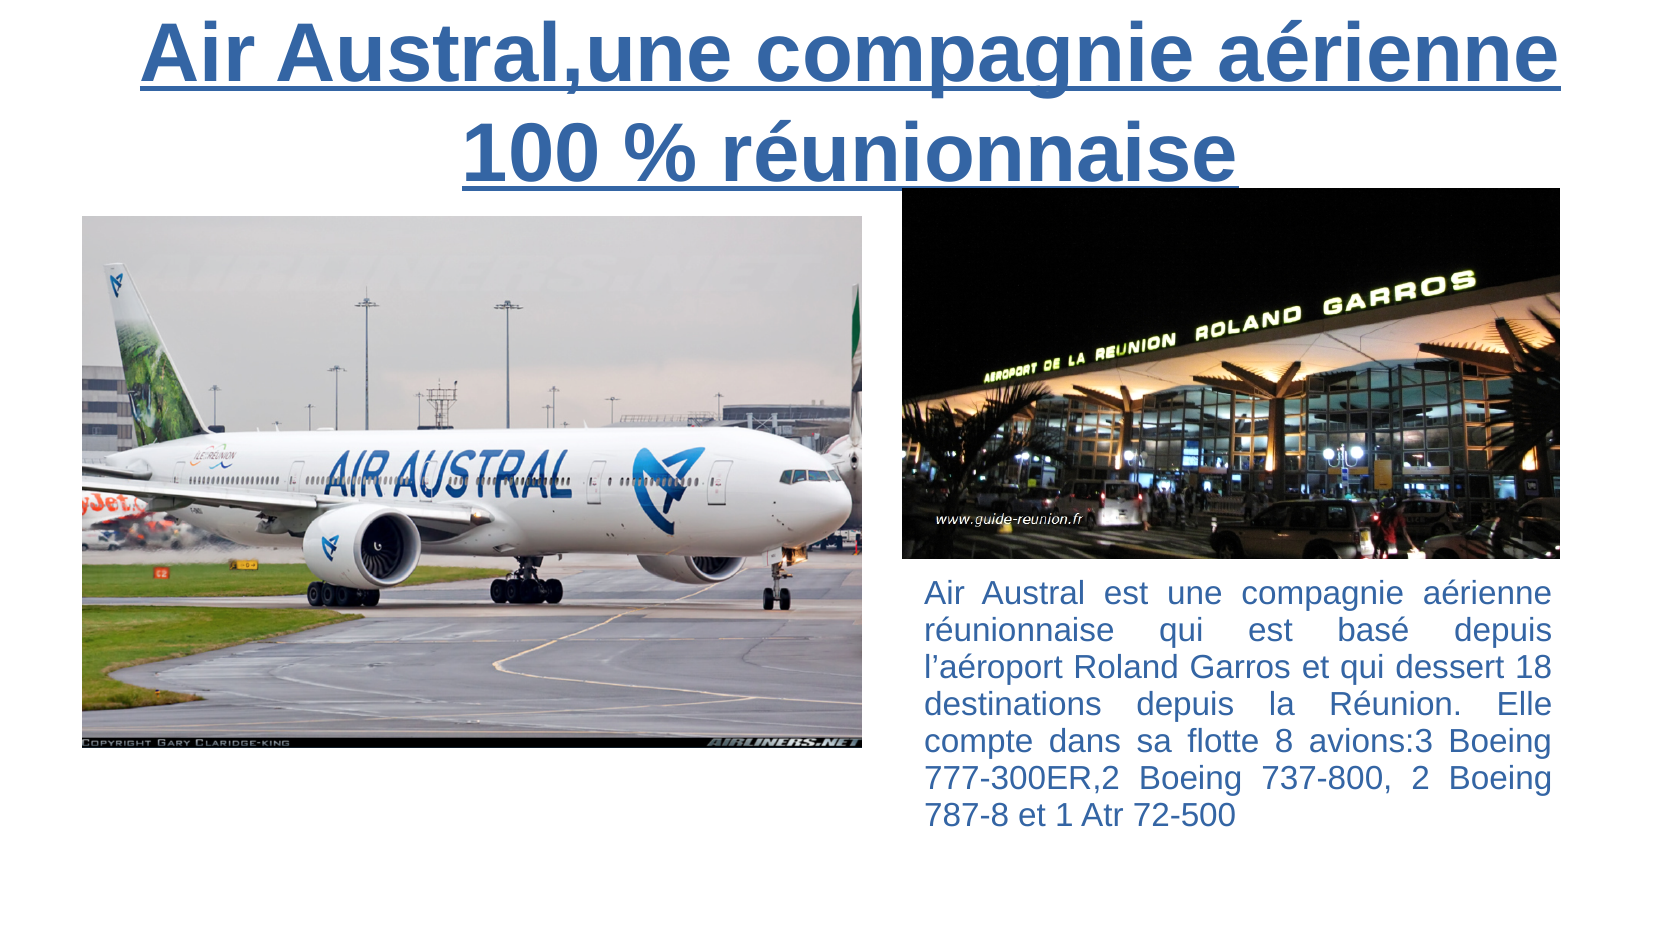

# Air Austral,une compagnie aérienne 100 % réunionnaise
Air Austral est une compagnie aérienne réunionnaise qui est basé depuis l’aéroport Roland Garros et qui dessert 18 destinations depuis la Réunion. Elle compte dans sa flotte 8 avions:3 Boeing 777-300ER,2 Boeing 737-800, 2 Boeing 787-8 et 1 Atr 72-500